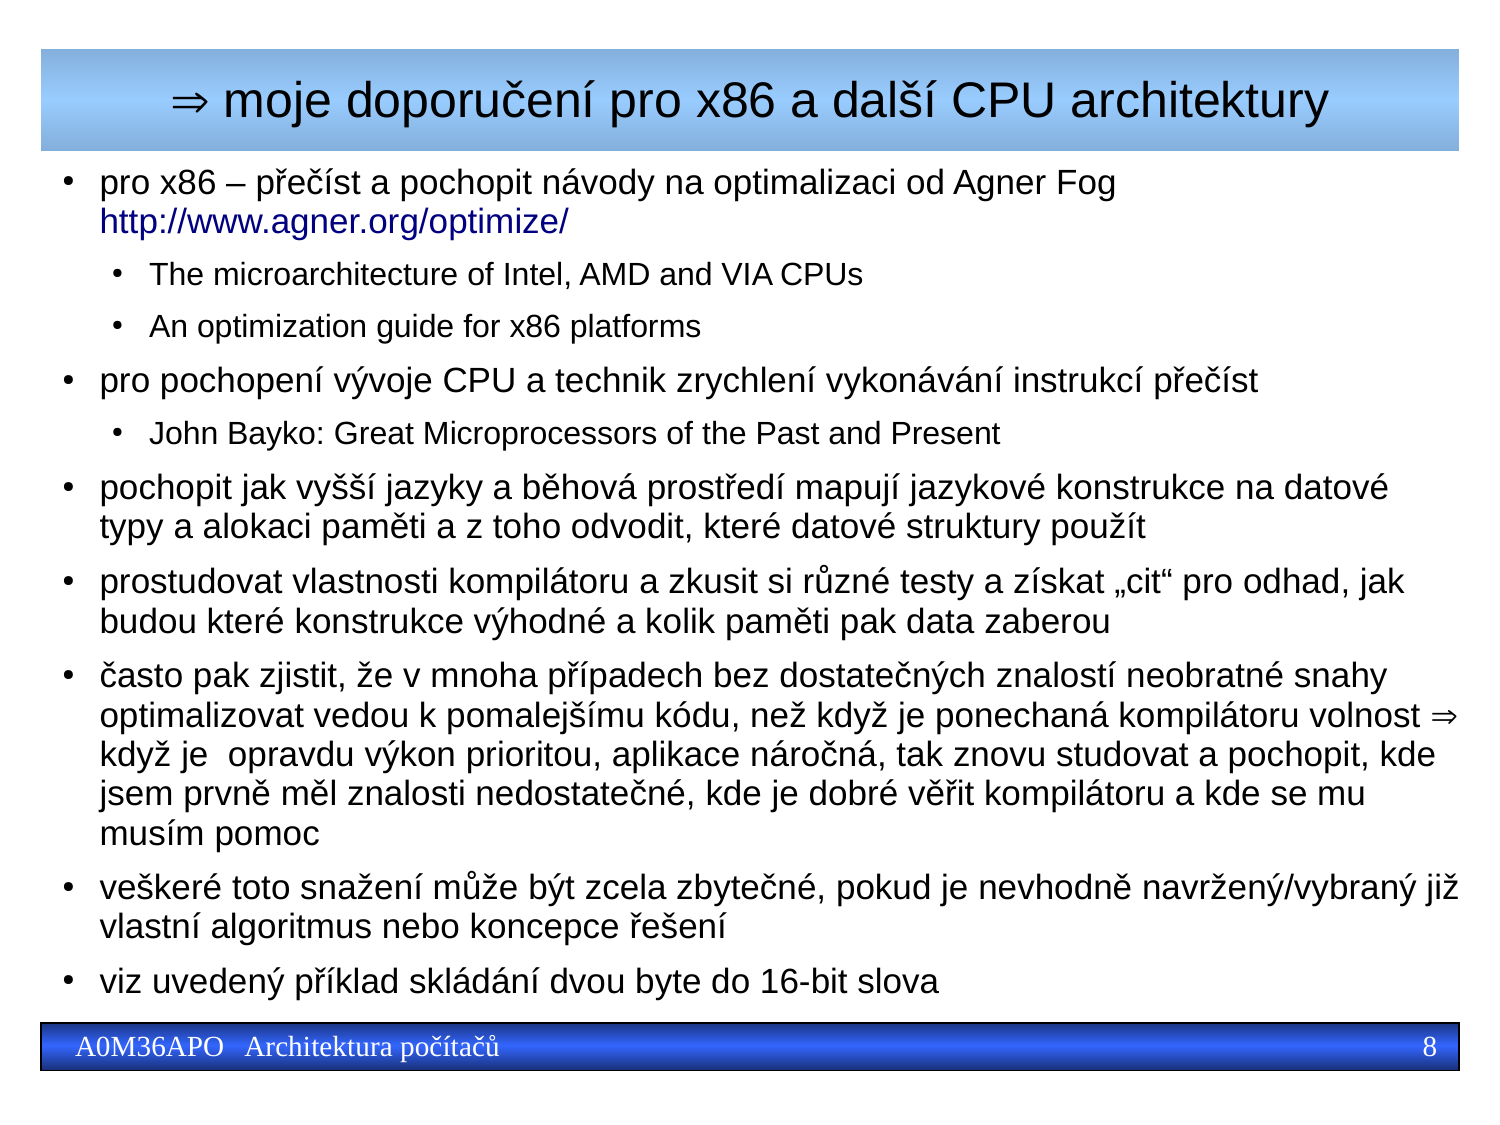

# ⇒ moje doporučení pro x86 a další CPU architektury
pro x86 – přečíst a pochopit návody na optimalizaci od Agner Fog http://www.agner.org/optimize/
The microarchitecture of Intel, AMD and VIA CPUs
An optimization guide for x86 platforms
pro pochopení vývoje CPU a technik zrychlení vykonávání instrukcí přečíst
John Bayko: Great Microprocessors of the Past and Present
pochopit jak vyšší jazyky a běhová prostředí mapují jazykové konstrukce na datové typy a alokaci paměti a z toho odvodit, které datové struktury použít
prostudovat vlastnosti kompilátoru a zkusit si různé testy a získat „cit“ pro odhad, jak budou které konstrukce výhodné a kolik paměti pak data zaberou
často pak zjistit, že v mnoha případech bez dostatečných znalostí neobratné snahy optimalizovat vedou k pomalejšímu kódu, než když je ponechaná kompilátoru volnost ⇒ když je opravdu výkon prioritou, aplikace náročná, tak znovu studovat a pochopit, kde jsem prvně měl znalosti nedostatečné, kde je dobré věřit kompilátoru a kde se mu musím pomoc
veškeré toto snažení může být zcela zbytečné, pokud je nevhodně navržený/vybraný již vlastní algoritmus nebo koncepce řešení
viz uvedený příklad skládání dvou byte do 16-bit slova
A0M36APO Architektura počítačů
8